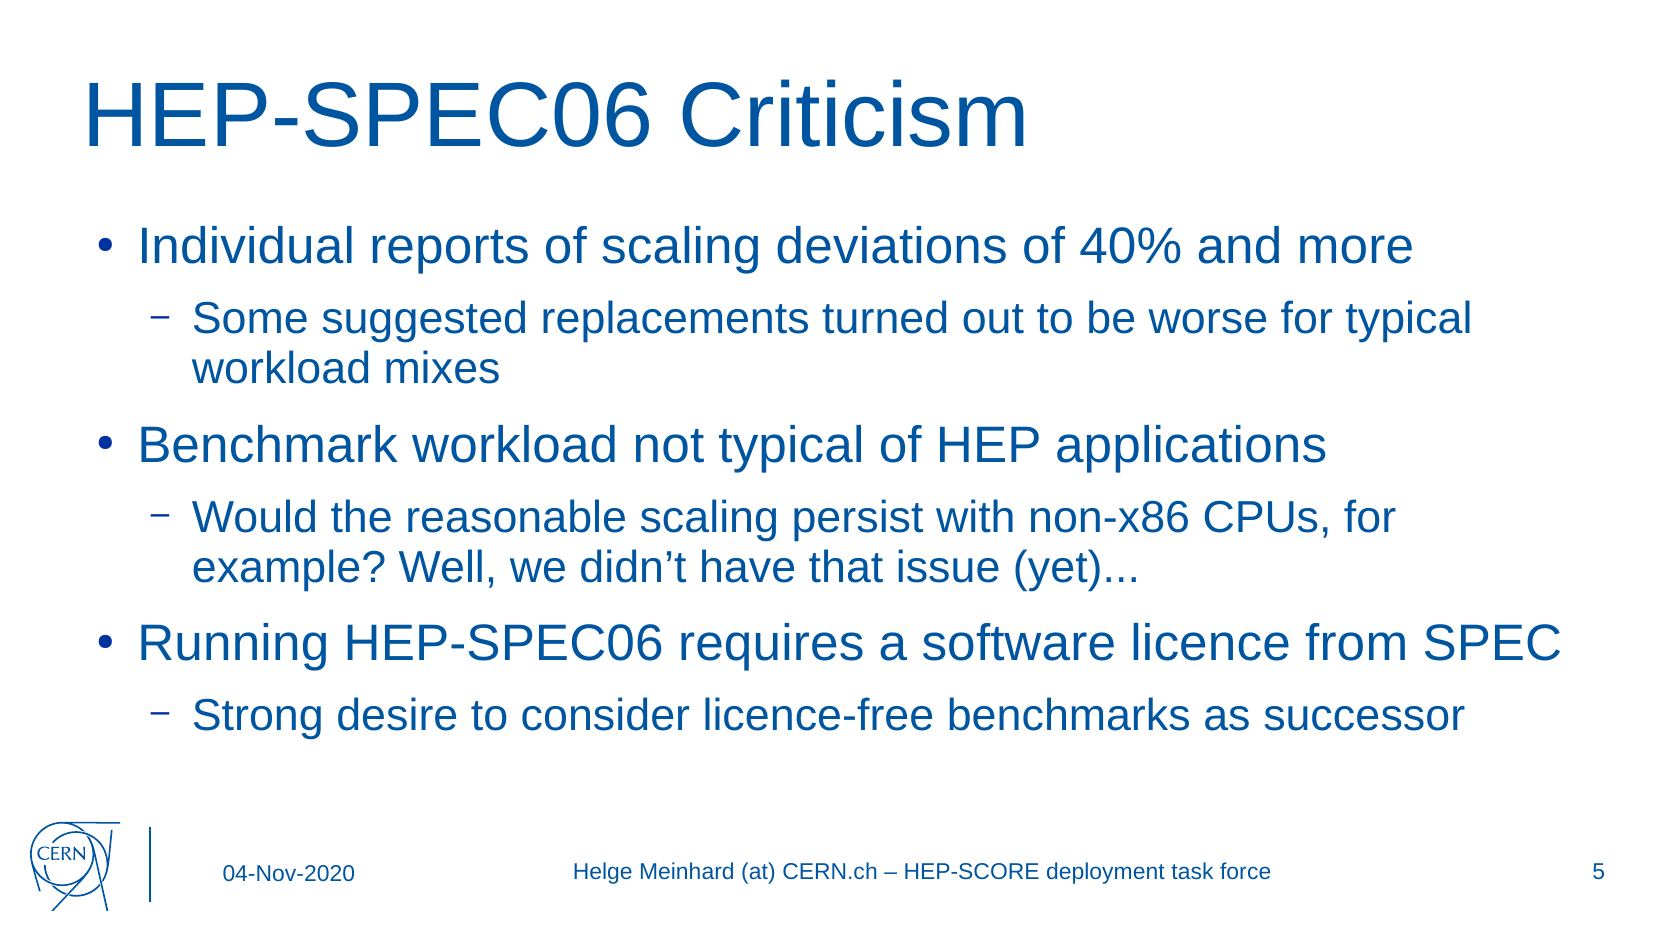

# HEP-SPEC06 Criticism
Individual reports of scaling deviations of 40% and more
Some suggested replacements turned out to be worse for typical workload mixes
Benchmark workload not typical of HEP applications
Would the reasonable scaling persist with non-x86 CPUs, for example? Well, we didn’t have that issue (yet)...
Running HEP-SPEC06 requires a software licence from SPEC
Strong desire to consider licence-free benchmarks as successor
Helge Meinhard (at) CERN.ch – HEP-SCORE deployment task force
5
04-Nov-2020